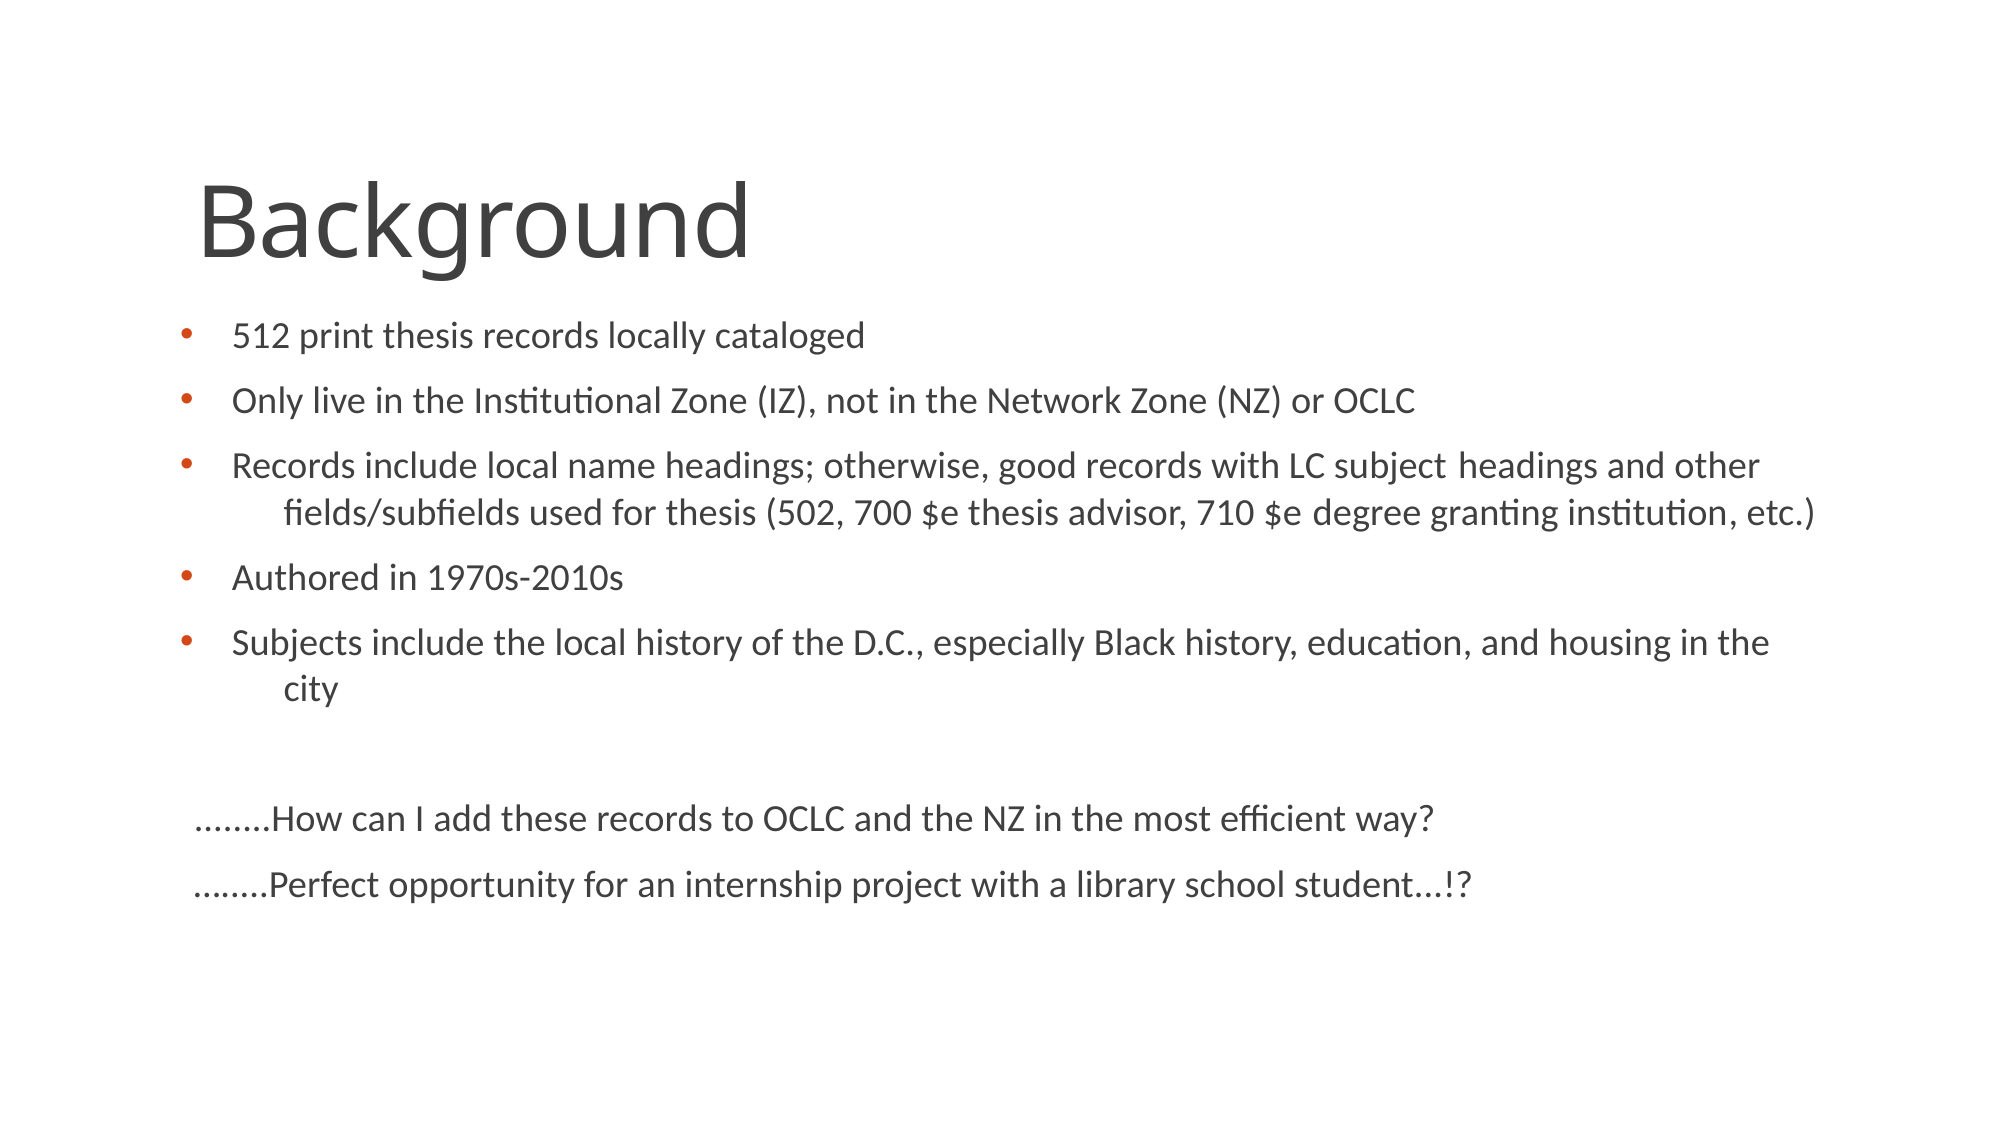

# Background
512 print thesis records locally cataloged
Only live in the Institutional Zone (IZ), not in the Network Zone (NZ) or OCLC
Records include local name headings; otherwise, good records with LC subject headings and other fields/subfields used for thesis (502, 700 $e thesis advisor, 710 $e degree granting institution, etc.)
Authored in 1970s-2010s
Subjects include the local history of the D.C., especially Black history, education, and housing in the city
........How can I add these records to OCLC and the NZ in the most efficient way?
….....Perfect opportunity for an internship project with a library school student...!?
2023 ALA Core Technical Services Workflow Efficiency Interest Group